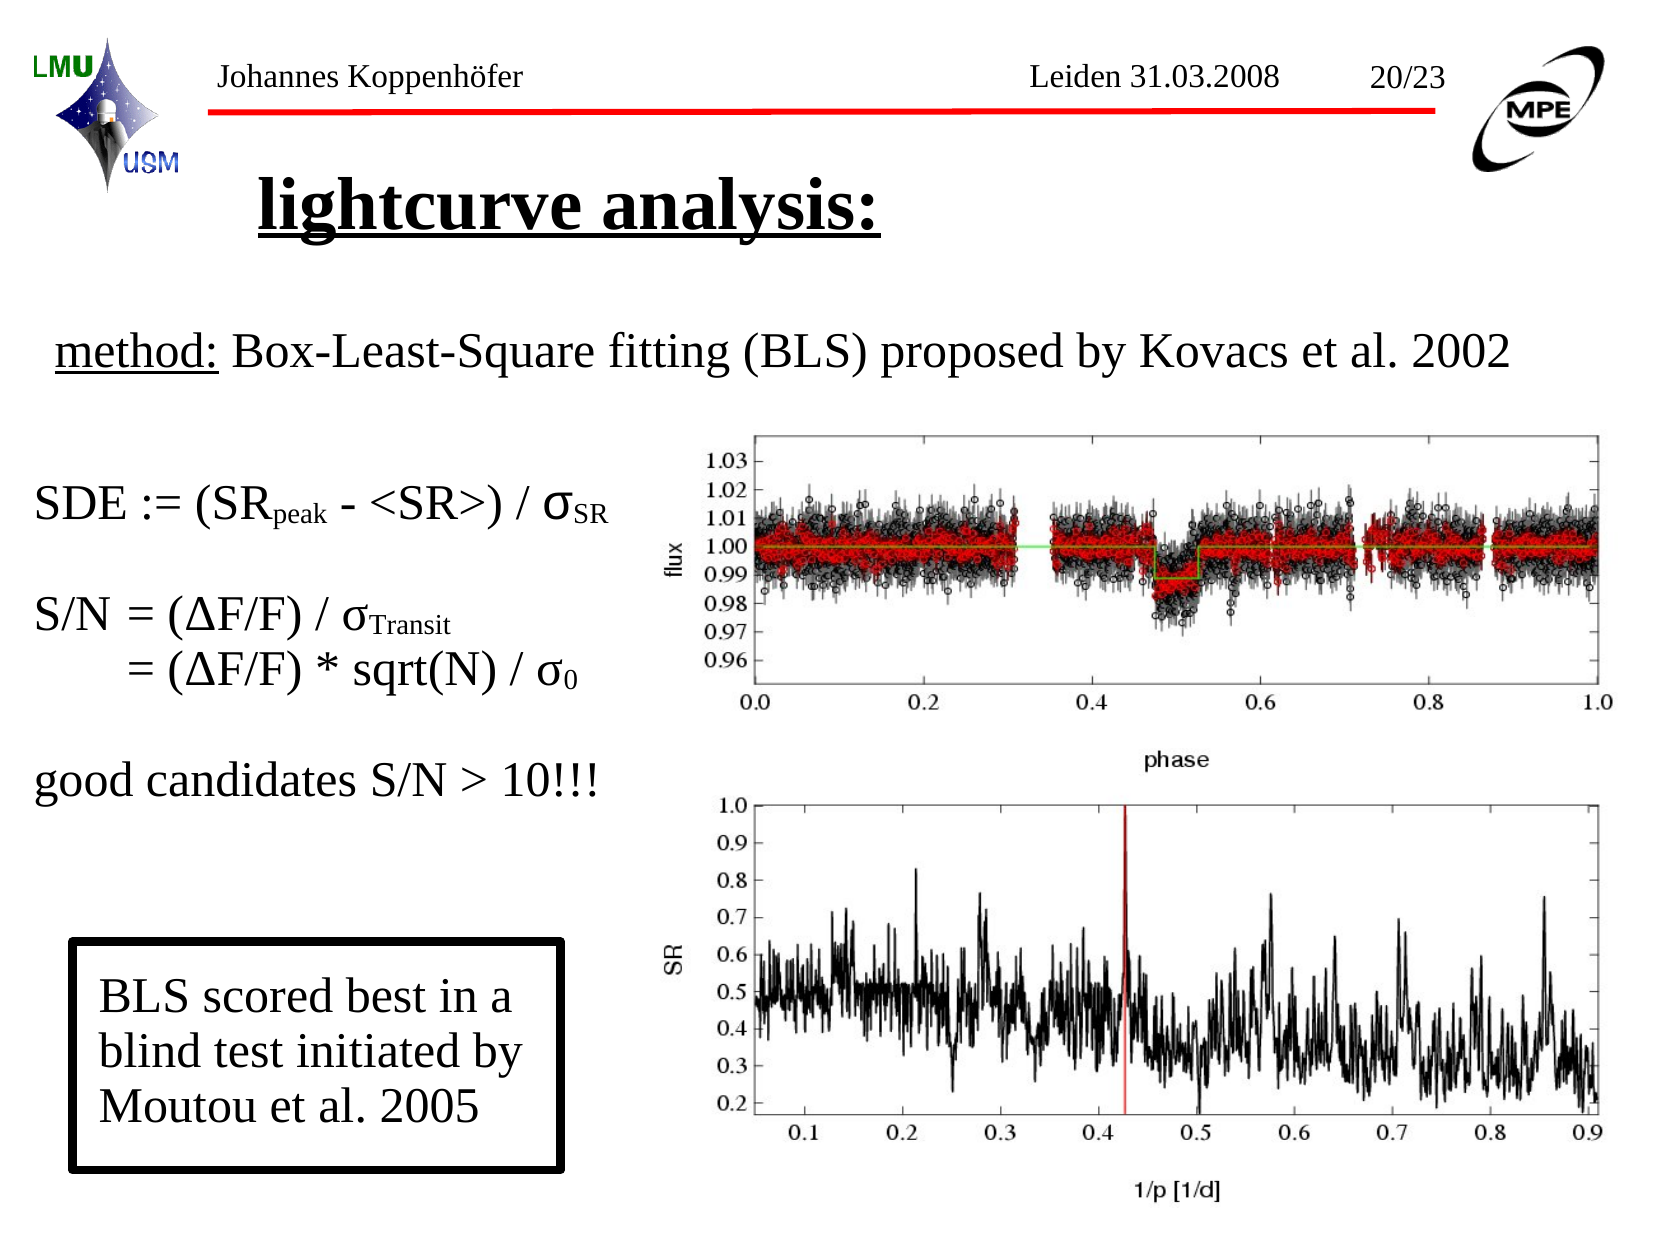

Johannes Koppenhöfer
Leiden 31.03.2008
20/23
lightcurve analysis:
method: Box-Least-Square fitting (BLS) proposed by Kovacs et al. 2002
SDE := (SRpeak - <SR>) / σSR
S/N	= (ΔF/F) / σTransit
	= (ΔF/F) * sqrt(N) / σ0
good candidates S/N > 10!!!
BLS scored best in a
blind test initiated by
Moutou et al. 2005